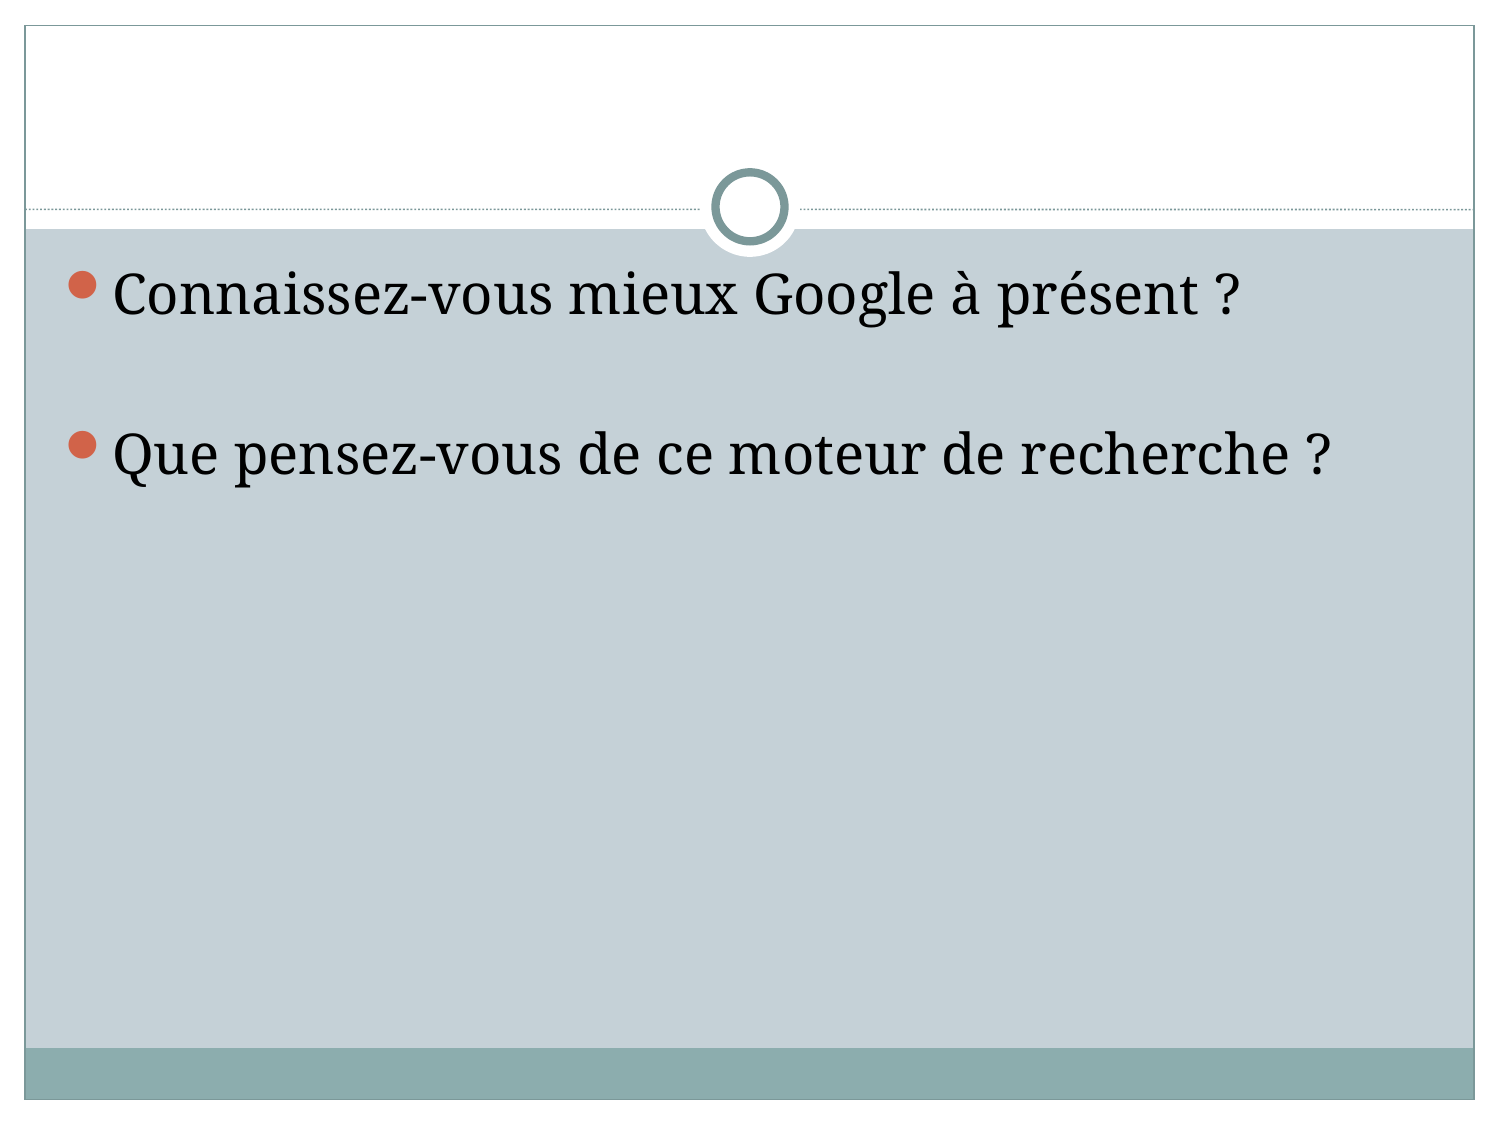

# Connaissez-vous mieux Google à présent ?
Que pensez-vous de ce moteur de recherche ?